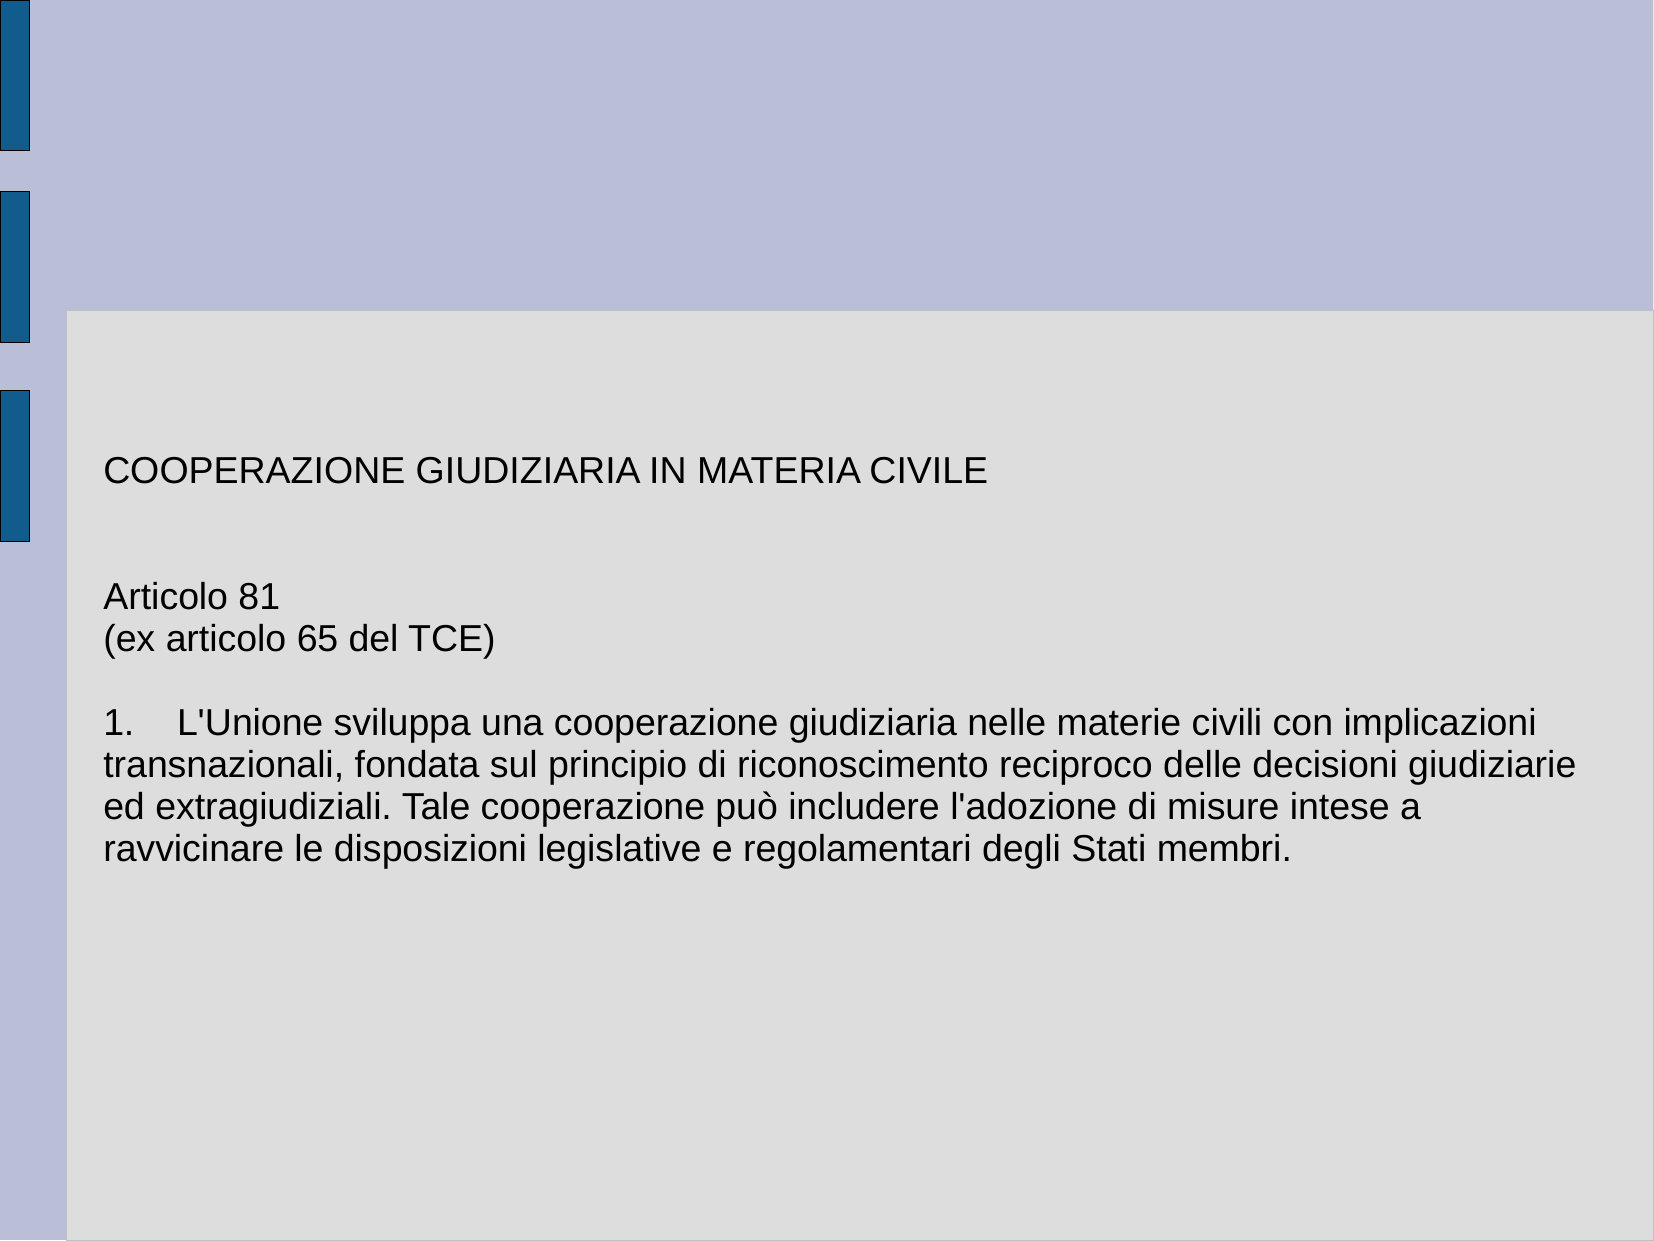

COOPERAZIONE GIUDIZIARIA IN MATERIA CIVILE
Articolo 81
(ex articolo 65 del TCE)
1.	L'Unione sviluppa una cooperazione giudiziaria nelle materie civili con implicazioni transnazionali, fondata sul principio di riconoscimento reciproco delle decisioni giudiziarie ed extragiudiziali. Tale cooperazione può includere l'adozione di misure intese a ravvicinare le disposizioni legislative e regolamentari degli Stati membri.